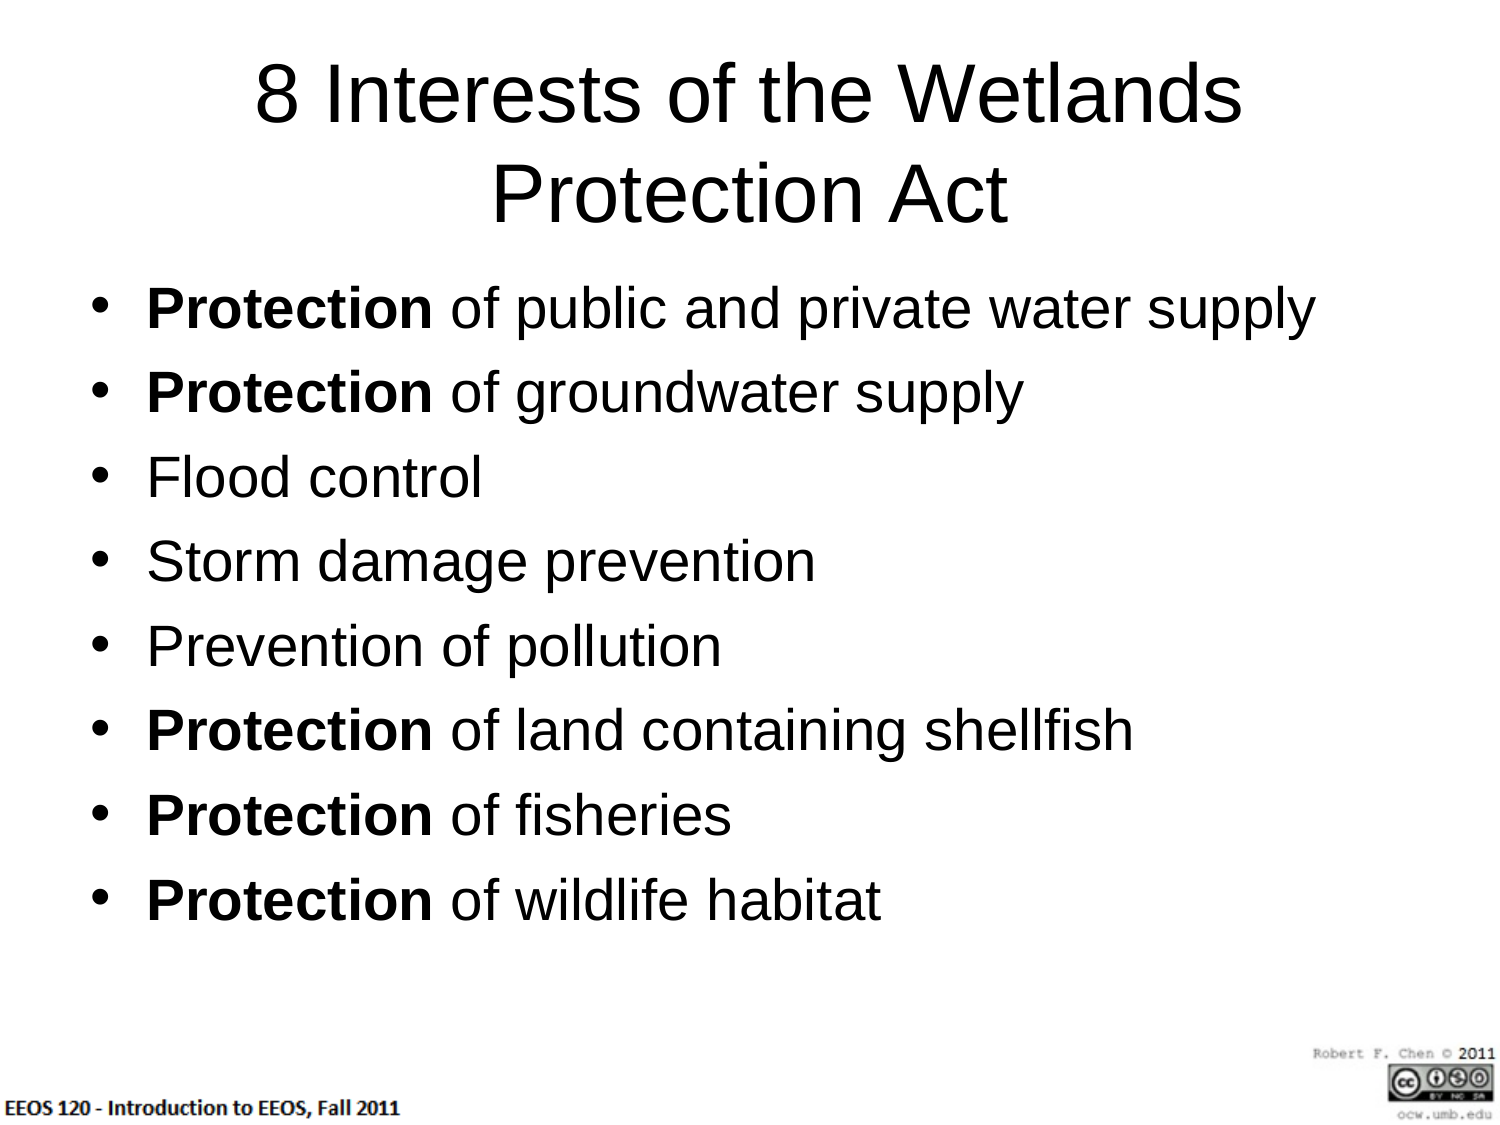

# 8 Interests of the Wetlands Protection Act
Protection of public and private water supply
Protection of groundwater supply
Flood control
Storm damage prevention
Prevention of pollution
Protection of land containing shellfish
Protection of fisheries
Protection of wildlife habitat